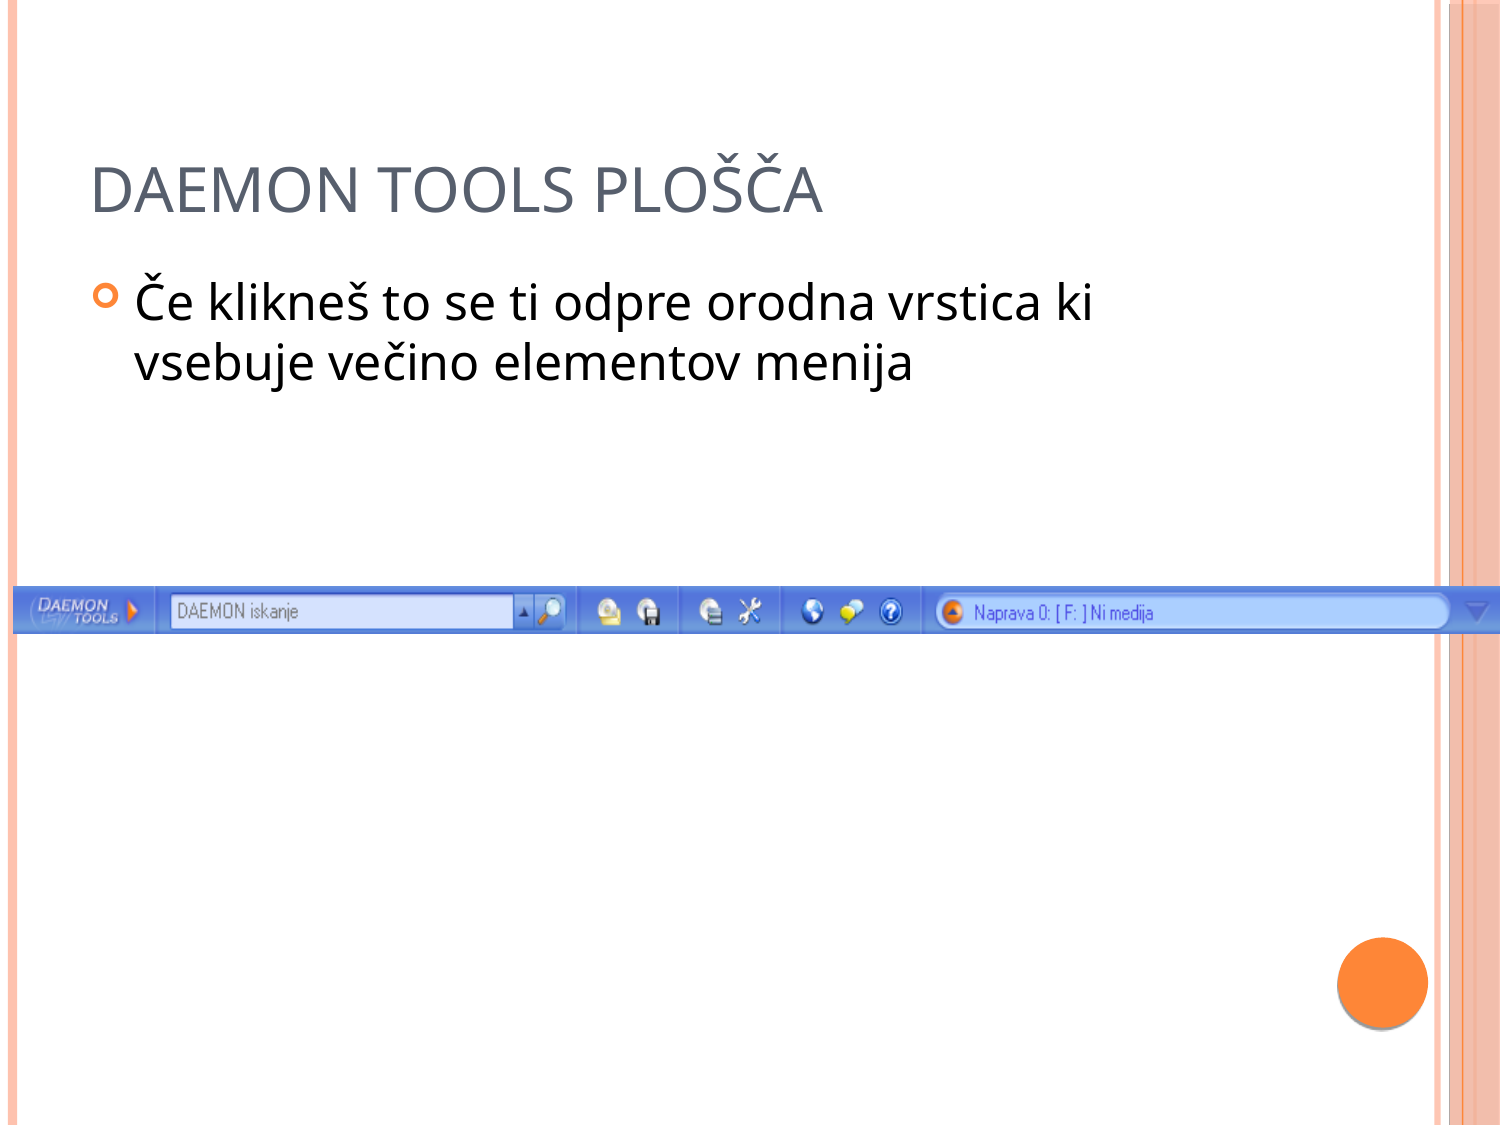

# Daemon Tools plošča
Če klikneš to se ti odpre orodna vrstica ki vsebuje večino elementov menija